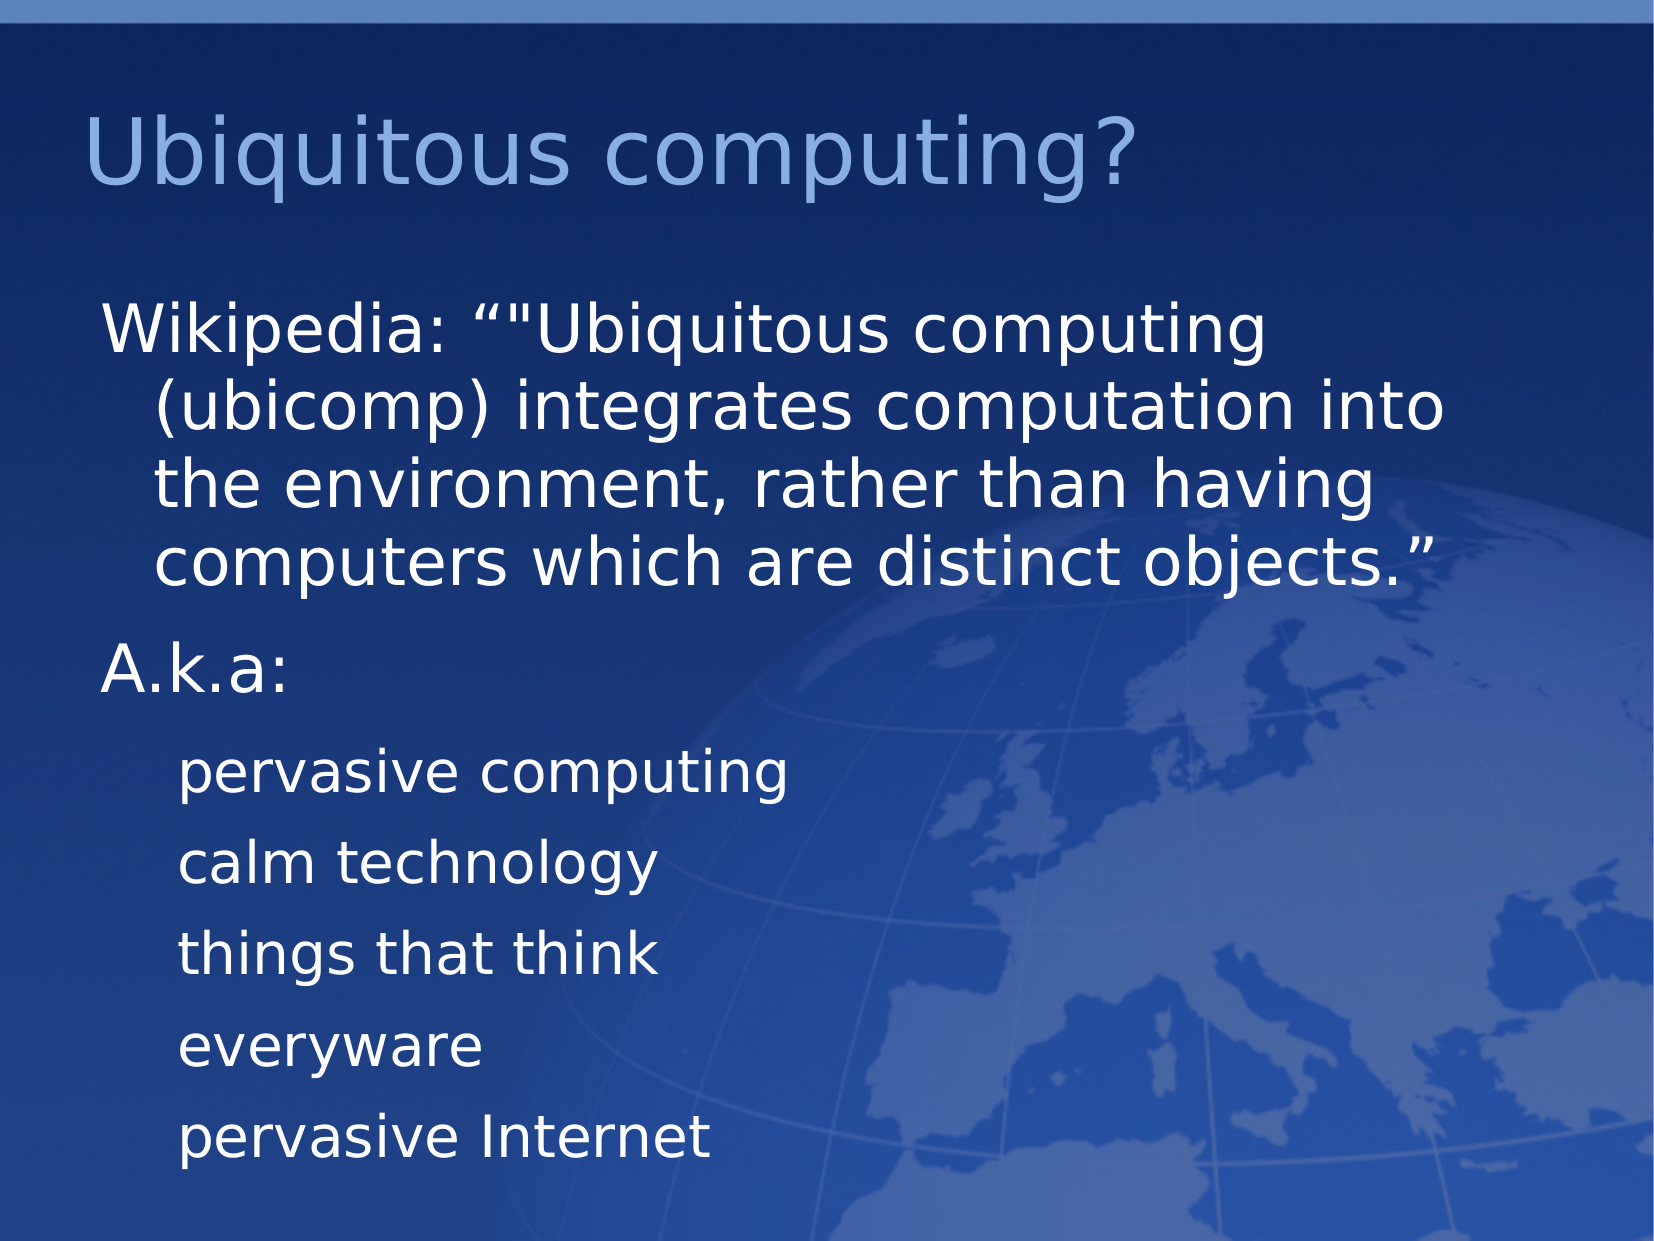

# Ubiquitous computing?
Wikipedia: “"Ubiquitous computing (ubicomp) integrates computation into the environment, rather than having computers which are distinct objects.”
A.k.a:
pervasive computing
calm technology
things that think
everyware
pervasive Internet